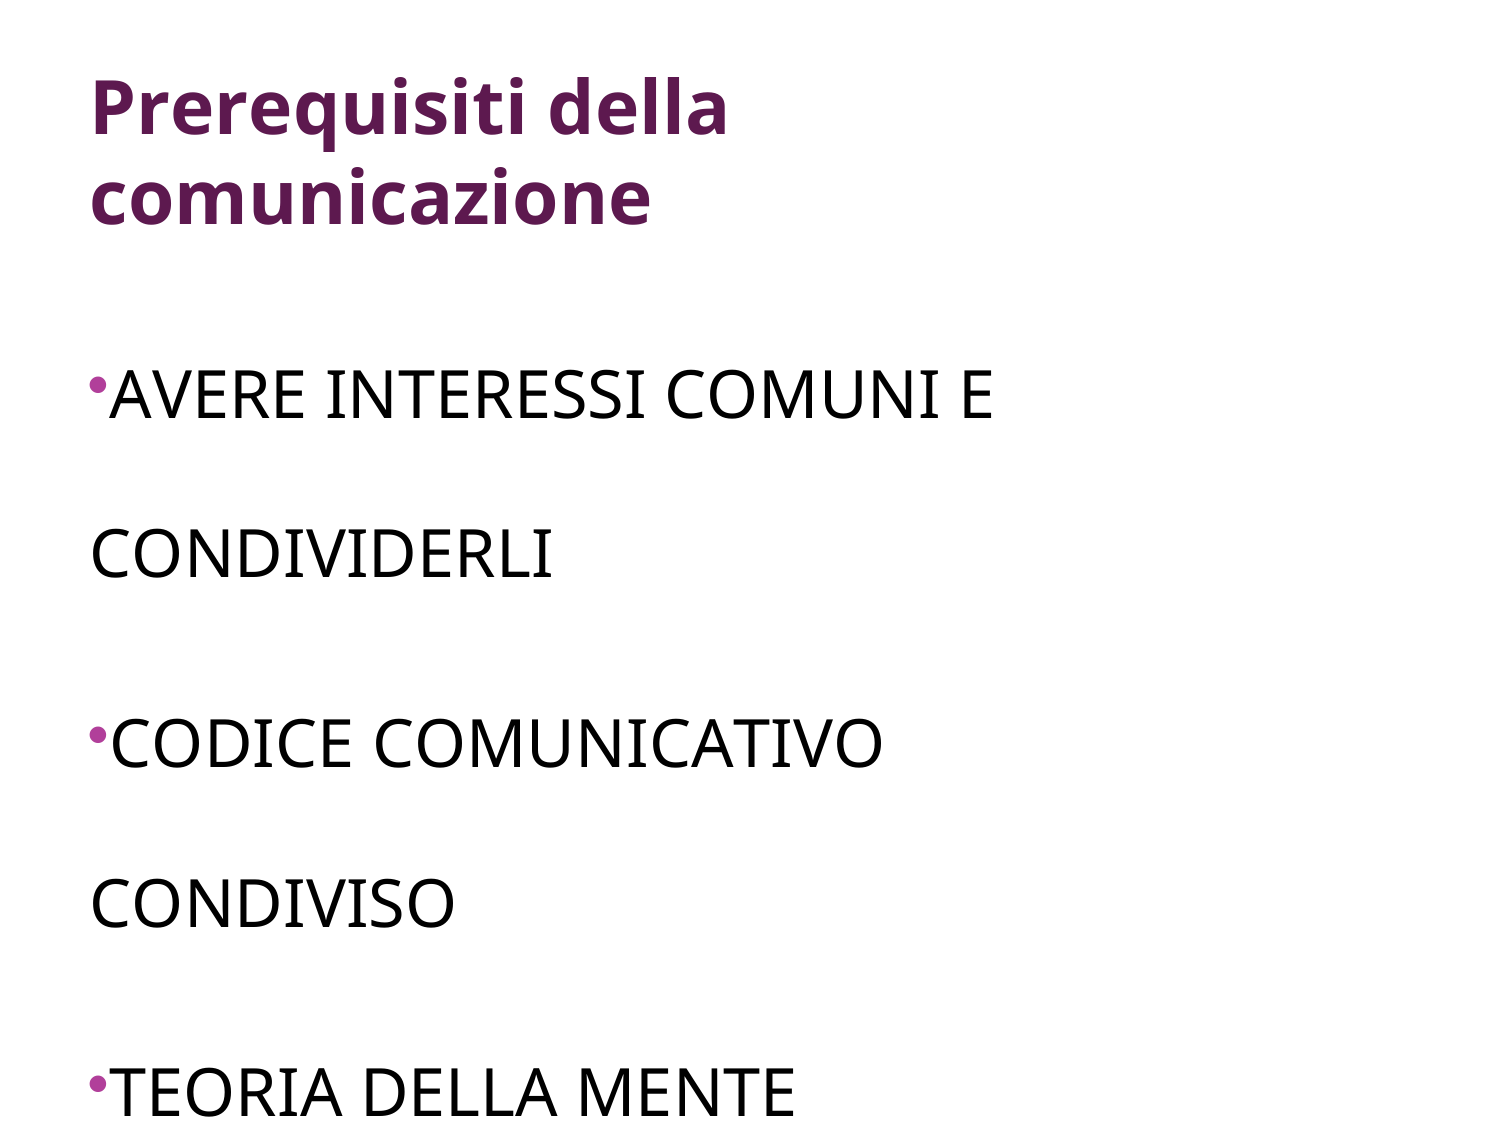

# Prerequisiti della comunicazione
AVERE INTERESSI COMUNI E CONDIVIDERLI
CODICE COMUNICATIVO CONDIVISO
TEORIA DELLA MENTE